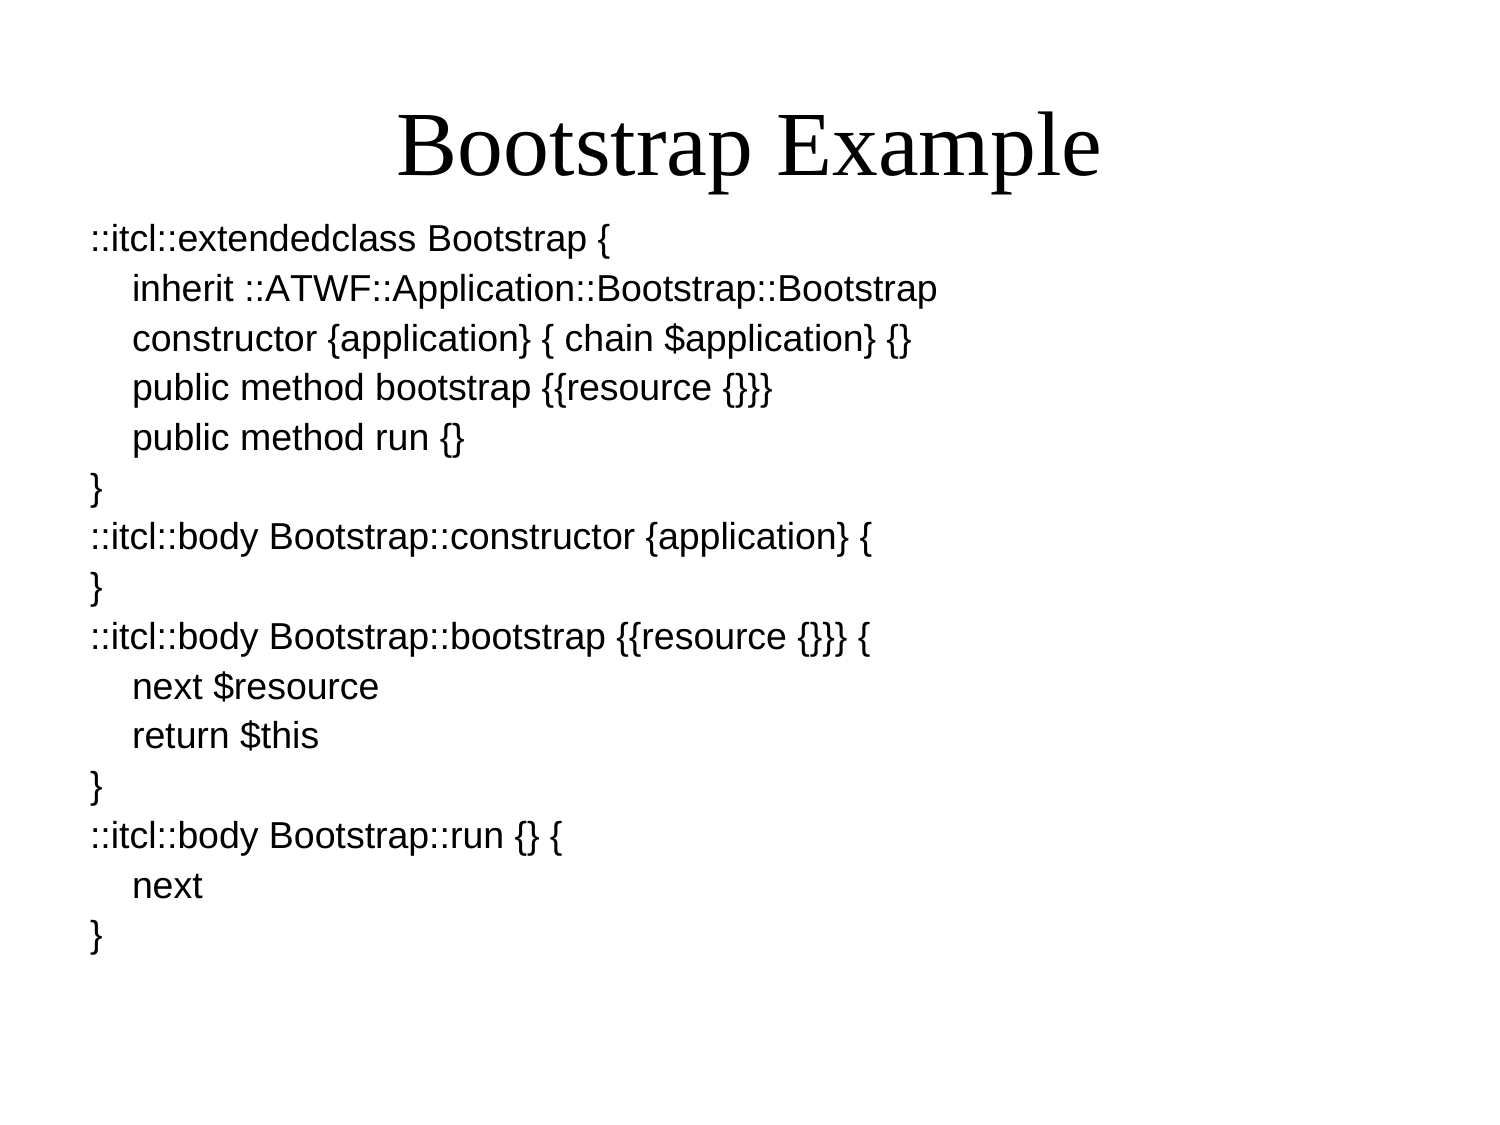

Bootstrap Example‏
::itcl::extendedclass Bootstrap {
 inherit ::ATWF::Application::Bootstrap::Bootstrap
 constructor {application} { chain $application} {}
 public method bootstrap {{resource {}}}
 public method run {}
}
::itcl::body Bootstrap::constructor {application} {
}
::itcl::body Bootstrap::bootstrap {{resource {}}} {
 next $resource
 return $this
}
::itcl::body Bootstrap::run {} {
 next
}